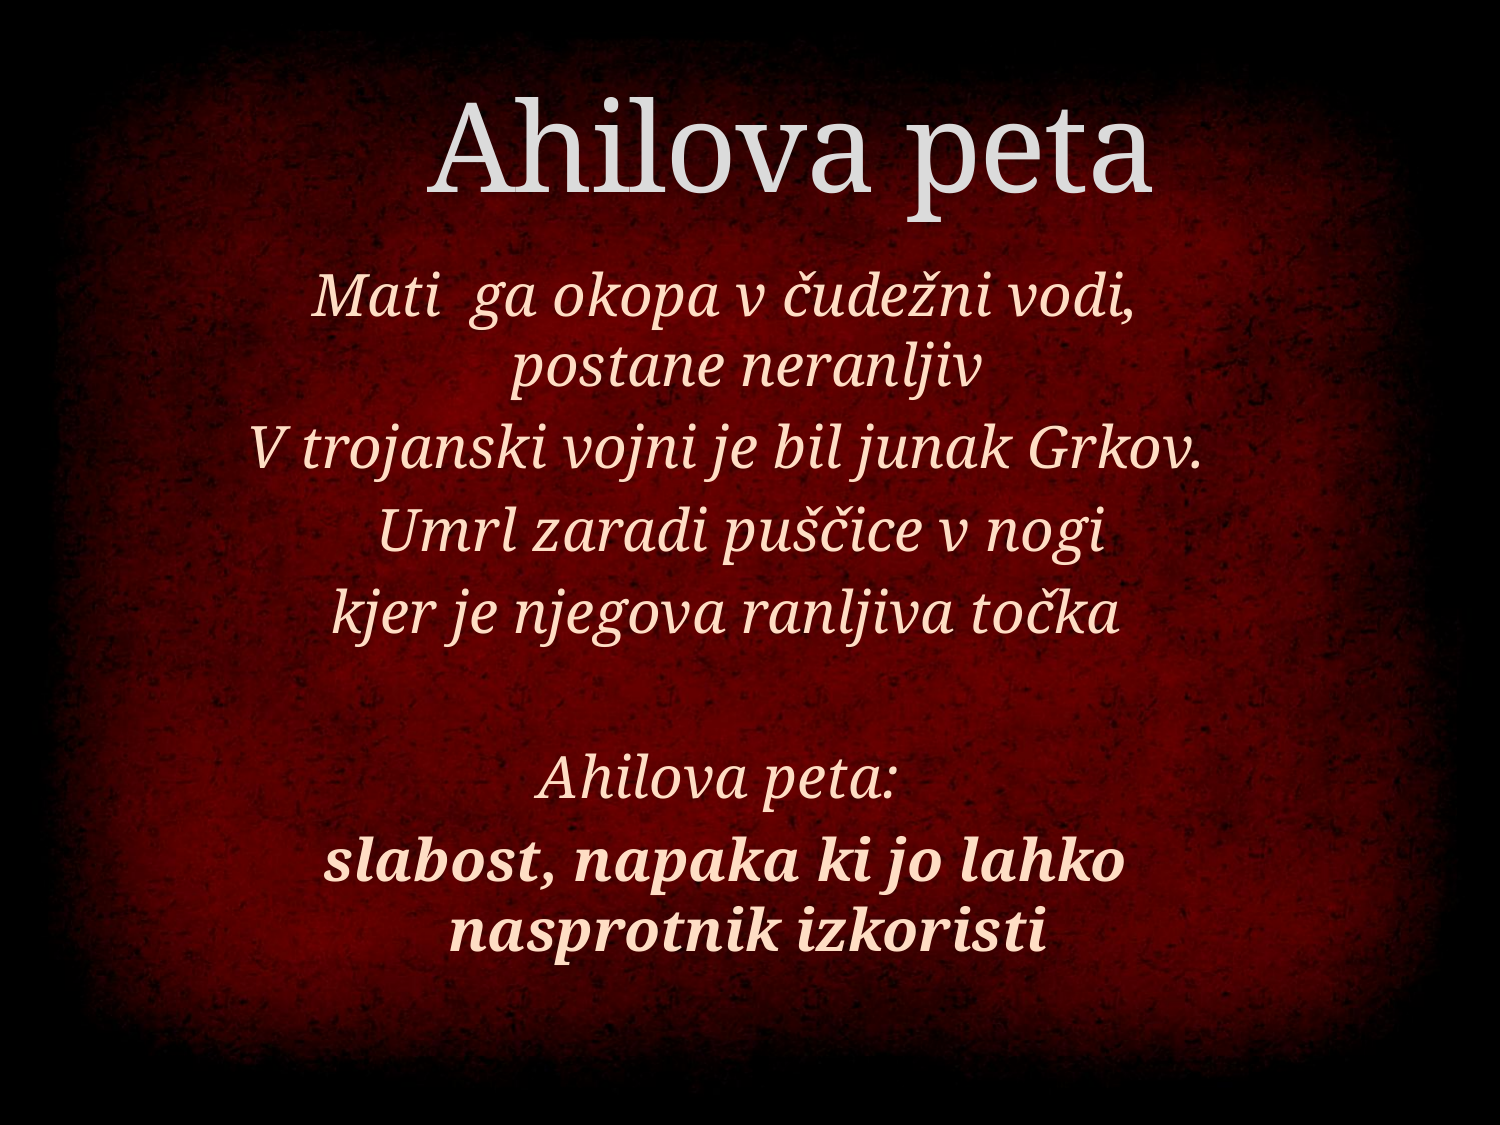

Ahilova peta
# Mati ga okopa v čudežni vodi, postane neranljiv
V trojanski vojni je bil junak Grkov.
 Umrl zaradi puščice v nogi
kjer je njegova ranljiva točka
Ahilova peta:
slabost, napaka ki jo lahko nasprotnik izkoristi